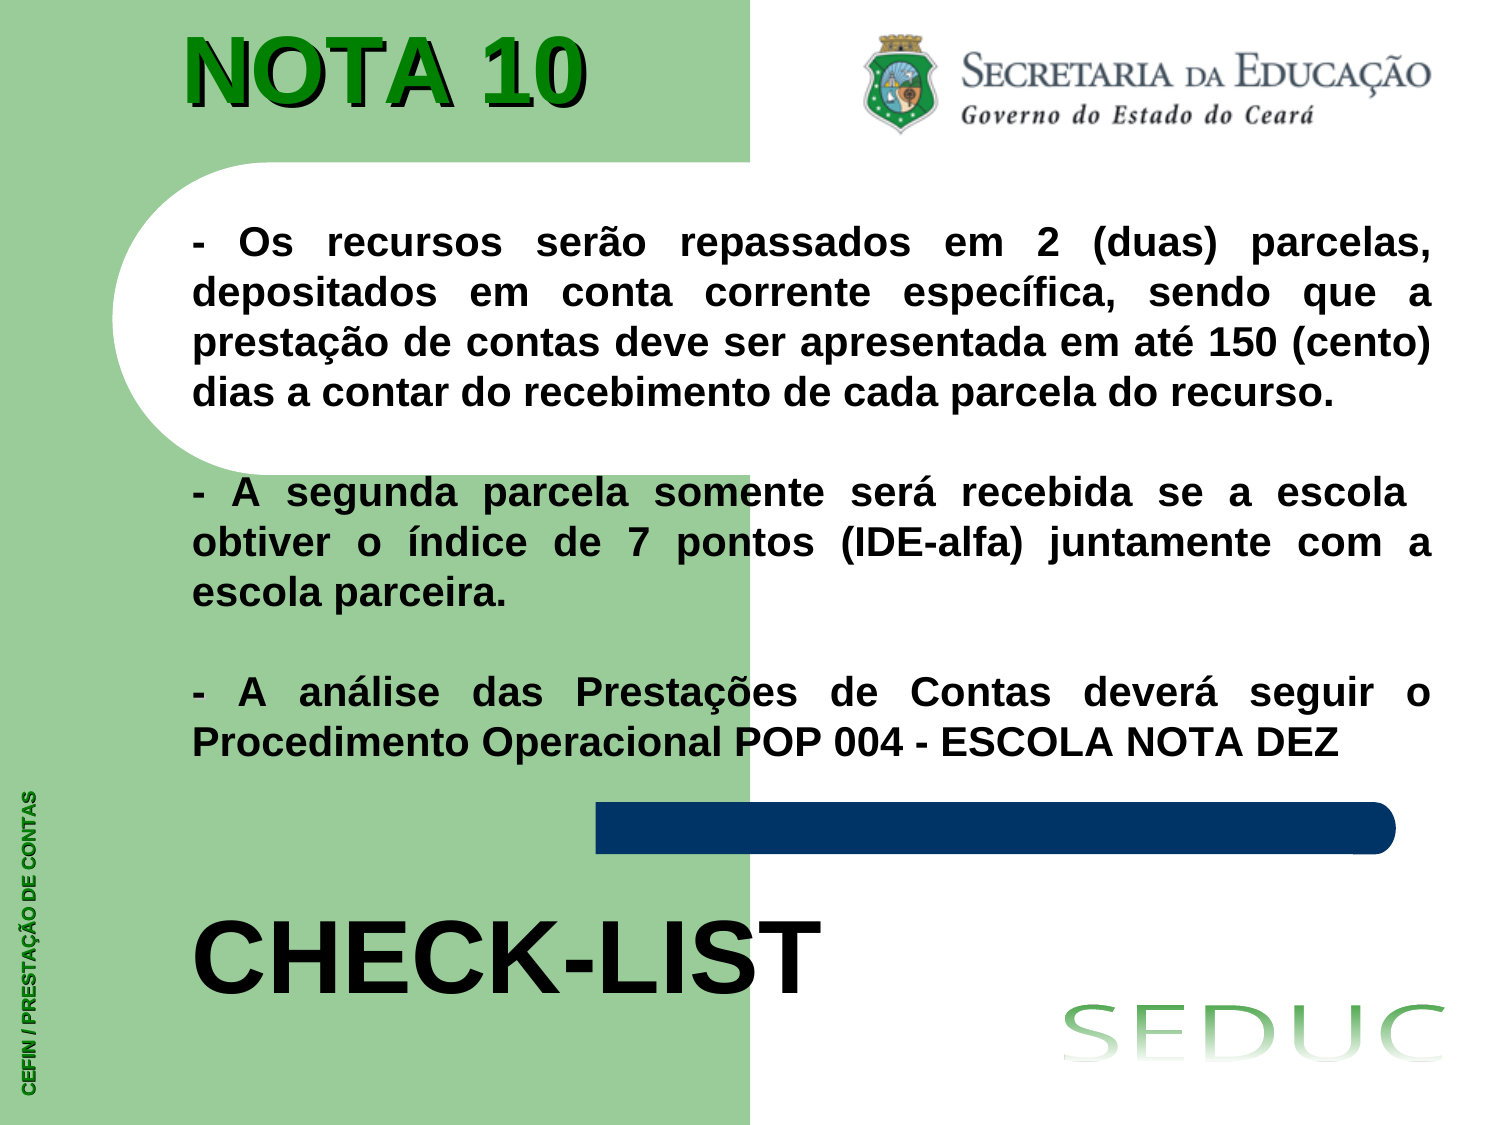

NOTA 10
- Os recursos serão repassados em 2 (duas) parcelas, depositados em conta corrente específica, sendo que a prestação de contas deve ser apresentada em até 150 (cento) dias a contar do recebimento de cada parcela do recurso.
- A segunda parcela somente será recebida se a escola obtiver o índice de 7 pontos (IDE-alfa) juntamente com a escola parceira.
- A análise das Prestações de Contas deverá seguir o Procedimento Operacional POP 004 - ESCOLA NOTA DEZ
CHECK-LIST
 CEFIN / PRESTAÇÃO DE CONTAS
SEDUC